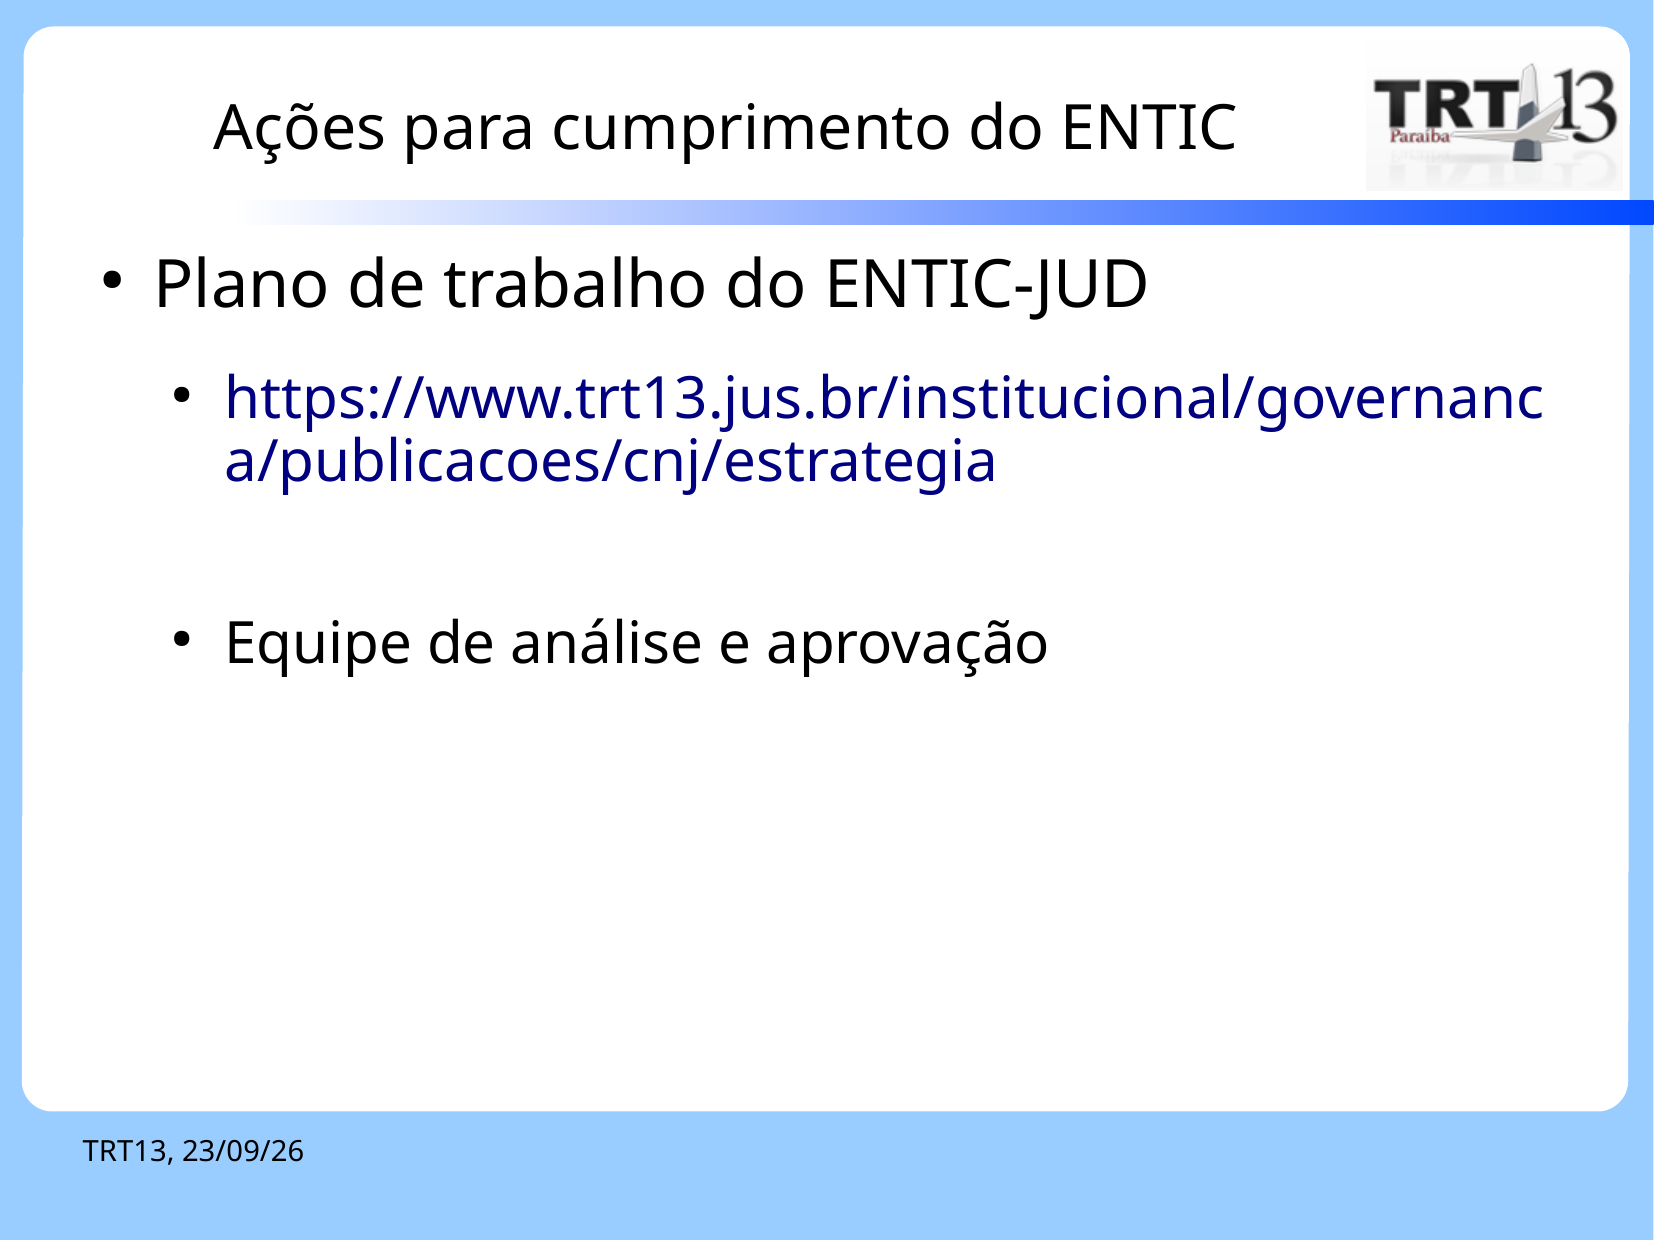

# Ações para cumprimento do ENTIC
Plano de trabalho do ENTIC-JUD
https://www.trt13.jus.br/institucional/governanca/publicacoes/cnj/estrategia
Equipe de análise e aprovação